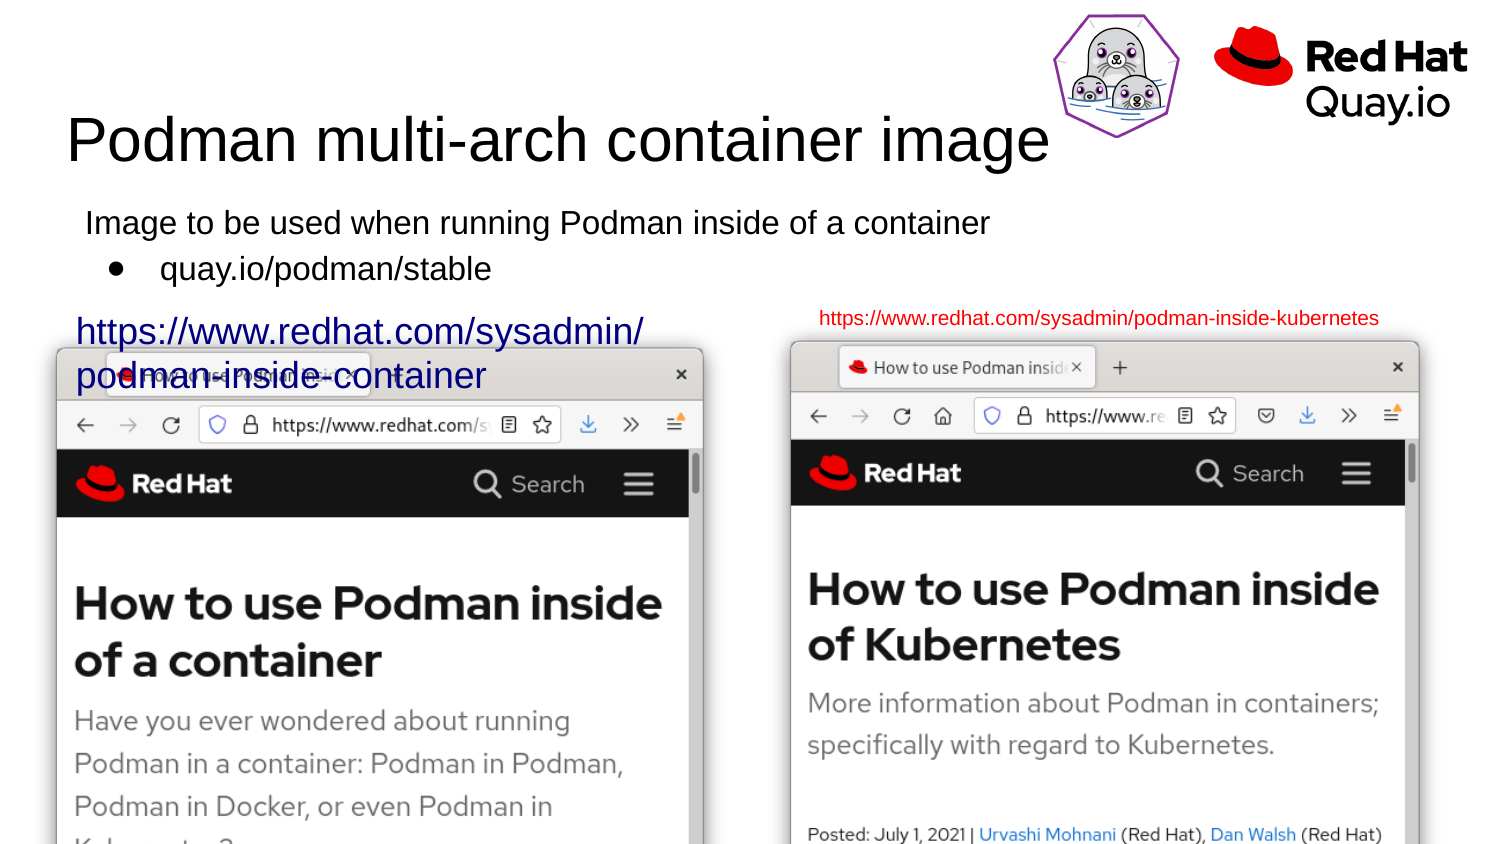

# Podman multi-arch container image
Image to be used when running Podman inside of a container
quay.io/podman/stable
https://www.redhat.com/sysadmin/podman-inside-container
https://www.redhat.com/sysadmin/podman-inside-kubernetes